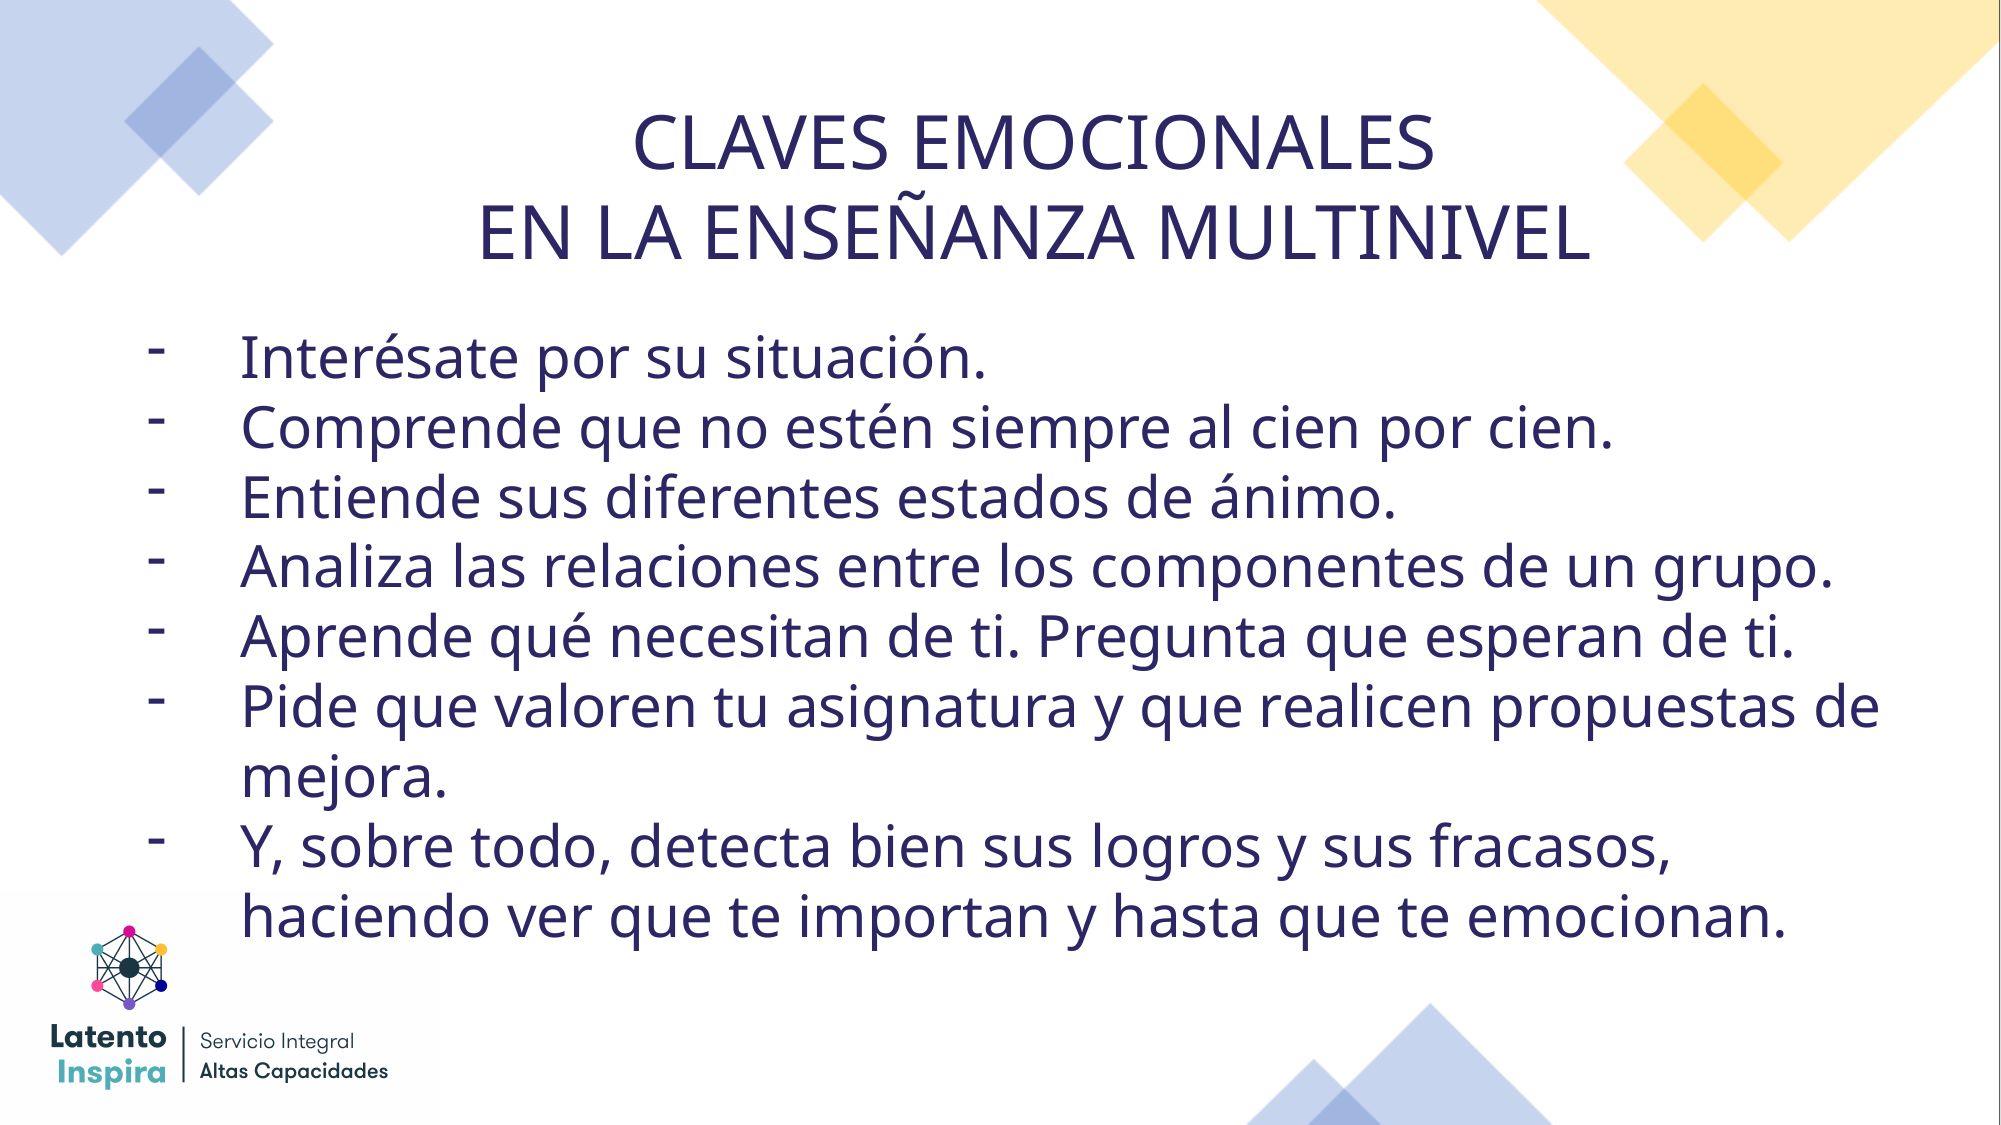

CLAVES EMOCIONALES
EN LA ENSEÑANZA MULTINIVEL
Interésate por su situación.
Comprende que no estén siempre al cien por cien.
Entiende sus diferentes estados de ánimo.
Analiza las relaciones entre los componentes de un grupo.
Aprende qué necesitan de ti. Pregunta que esperan de ti.
Pide que valoren tu asignatura y que realicen propuestas de mejora.
Y, sobre todo, detecta bien sus logros y sus fracasos, haciendo ver que te importan y hasta que te emocionan.